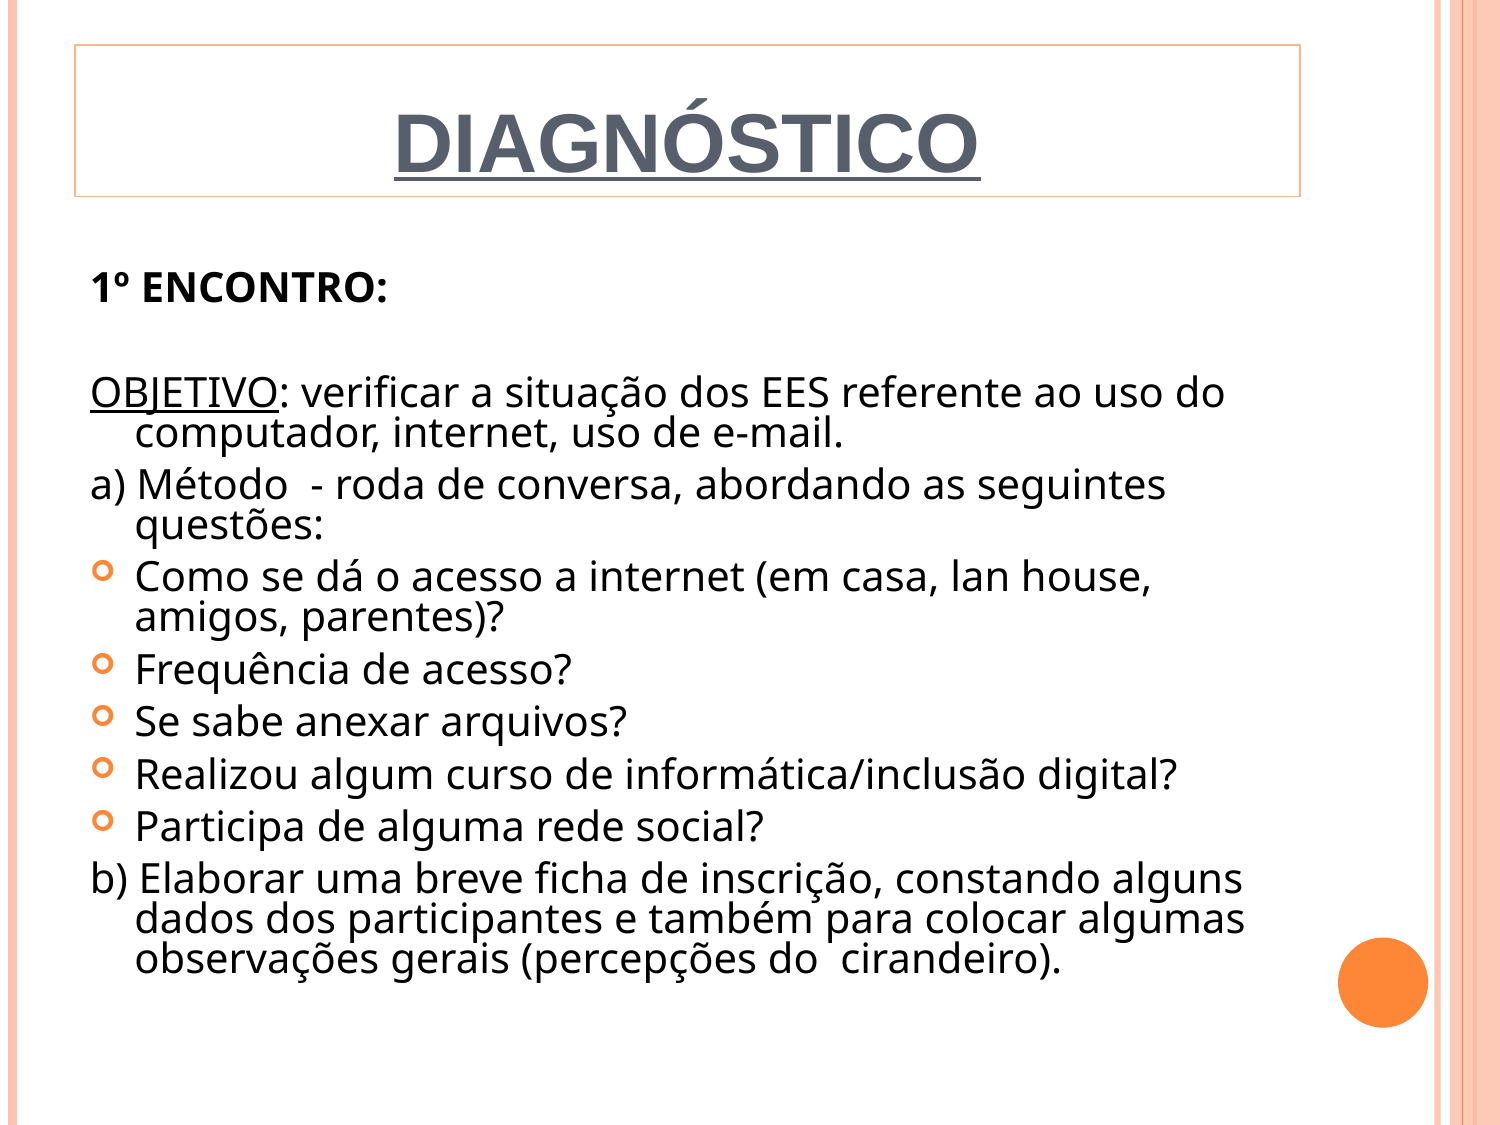

# DIAGNÓSTICO
1º ENCONTRO:
OBJETIVO: verificar a situação dos EES referente ao uso do computador, internet, uso de e-mail.
a) Método - roda de conversa, abordando as seguintes questões:
Como se dá o acesso a internet (em casa, lan house, amigos, parentes)?
Frequência de acesso?
Se sabe anexar arquivos?
Realizou algum curso de informática/inclusão digital?
Participa de alguma rede social?
b) Elaborar uma breve ficha de inscrição, constando alguns dados dos participantes e também para colocar algumas observações gerais (percepções do cirandeiro).